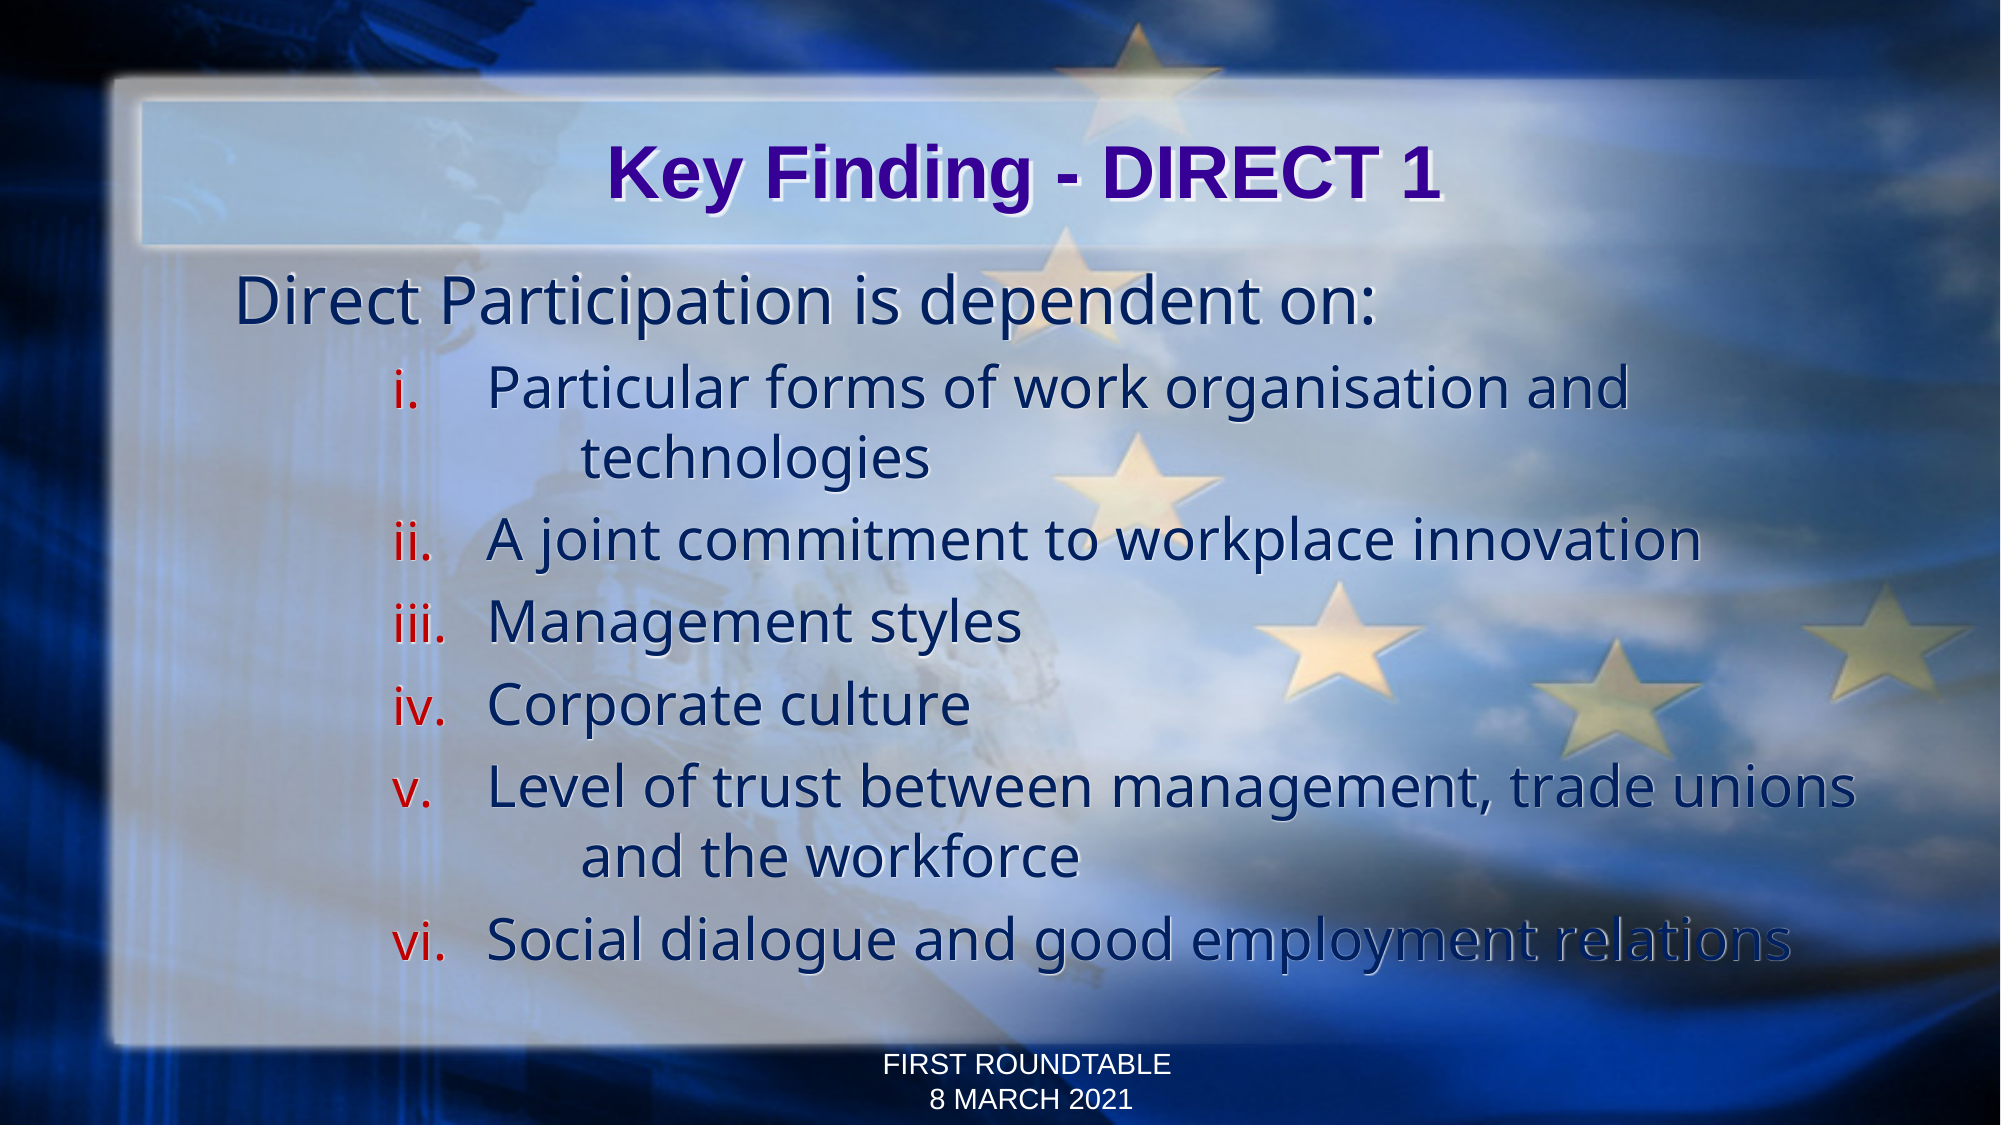

# Key Finding - DIRECT 1
 Direct Participation is dependent on:
Particular forms of work organisation and technologies
A joint commitment to workplace innovation
Management styles
Corporate culture
Level of trust between management, trade unions and the workforce
Social dialogue and good employment relations
FIRST ROUNDTABLE
8 MARCH 2021